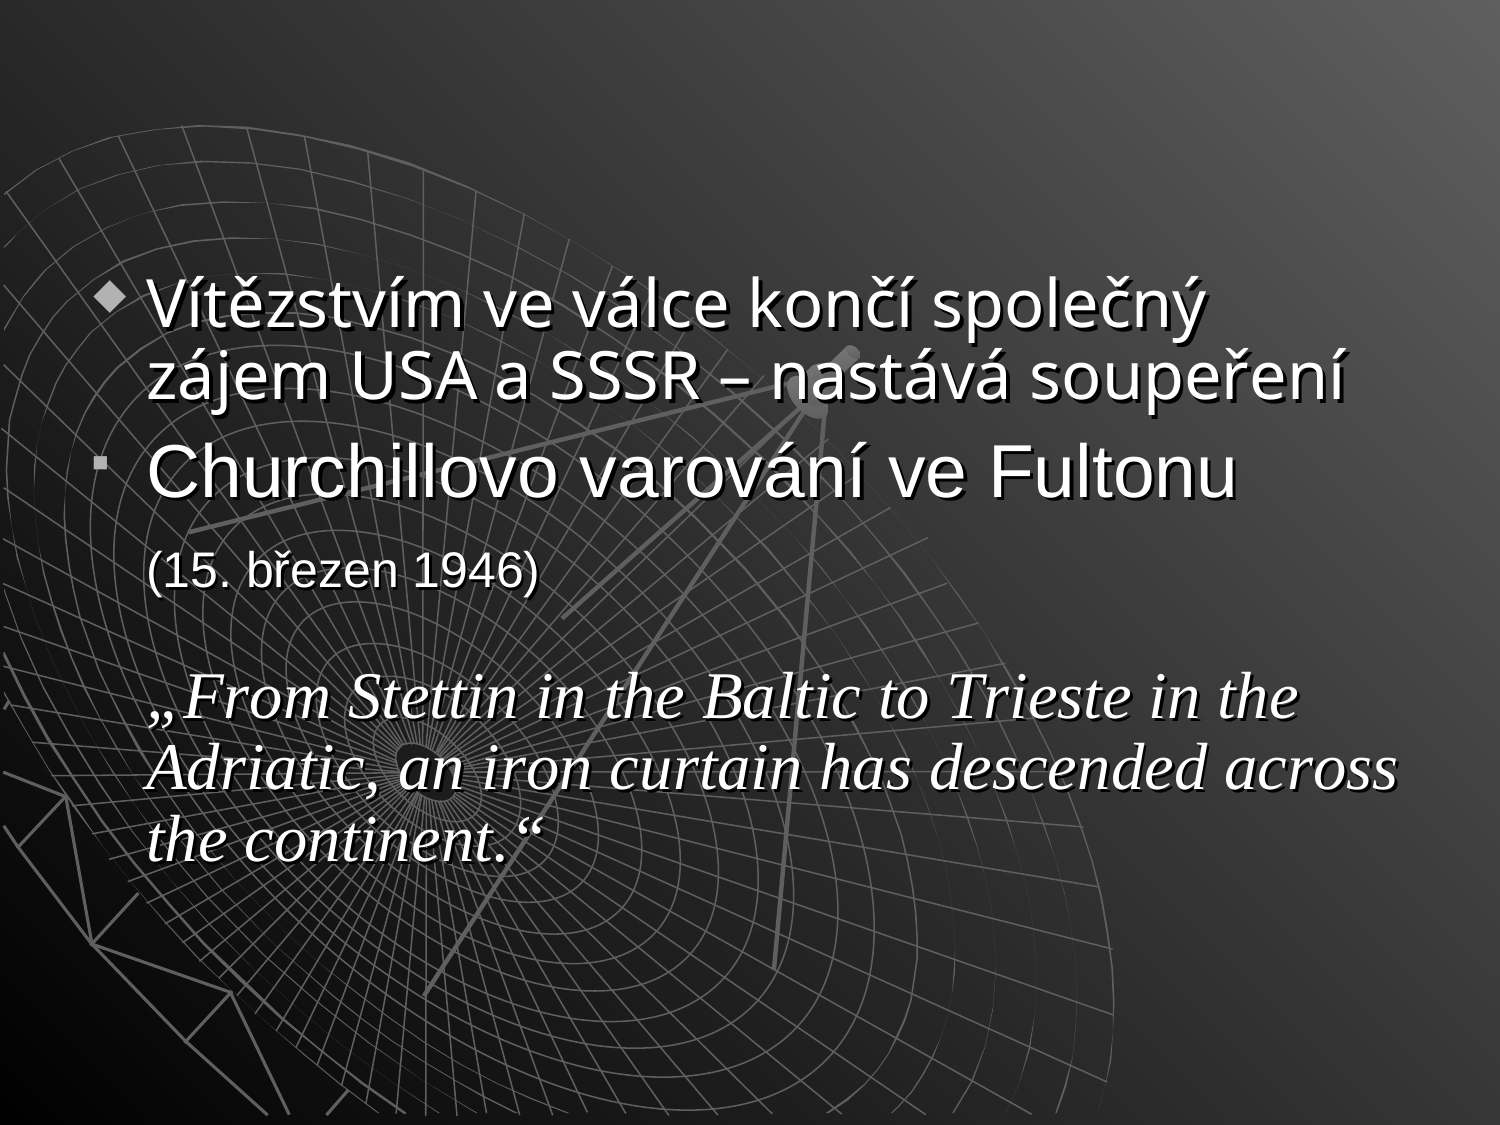

#
Vítězstvím ve válce končí společný zájem USA a SSSR – nastává soupeření
Churchillovo varování ve Fultonu
 (15. březen 1946)
	„From Stettin in the Baltic to Trieste in the Adriatic, an iron curtain has descended across the continent.“